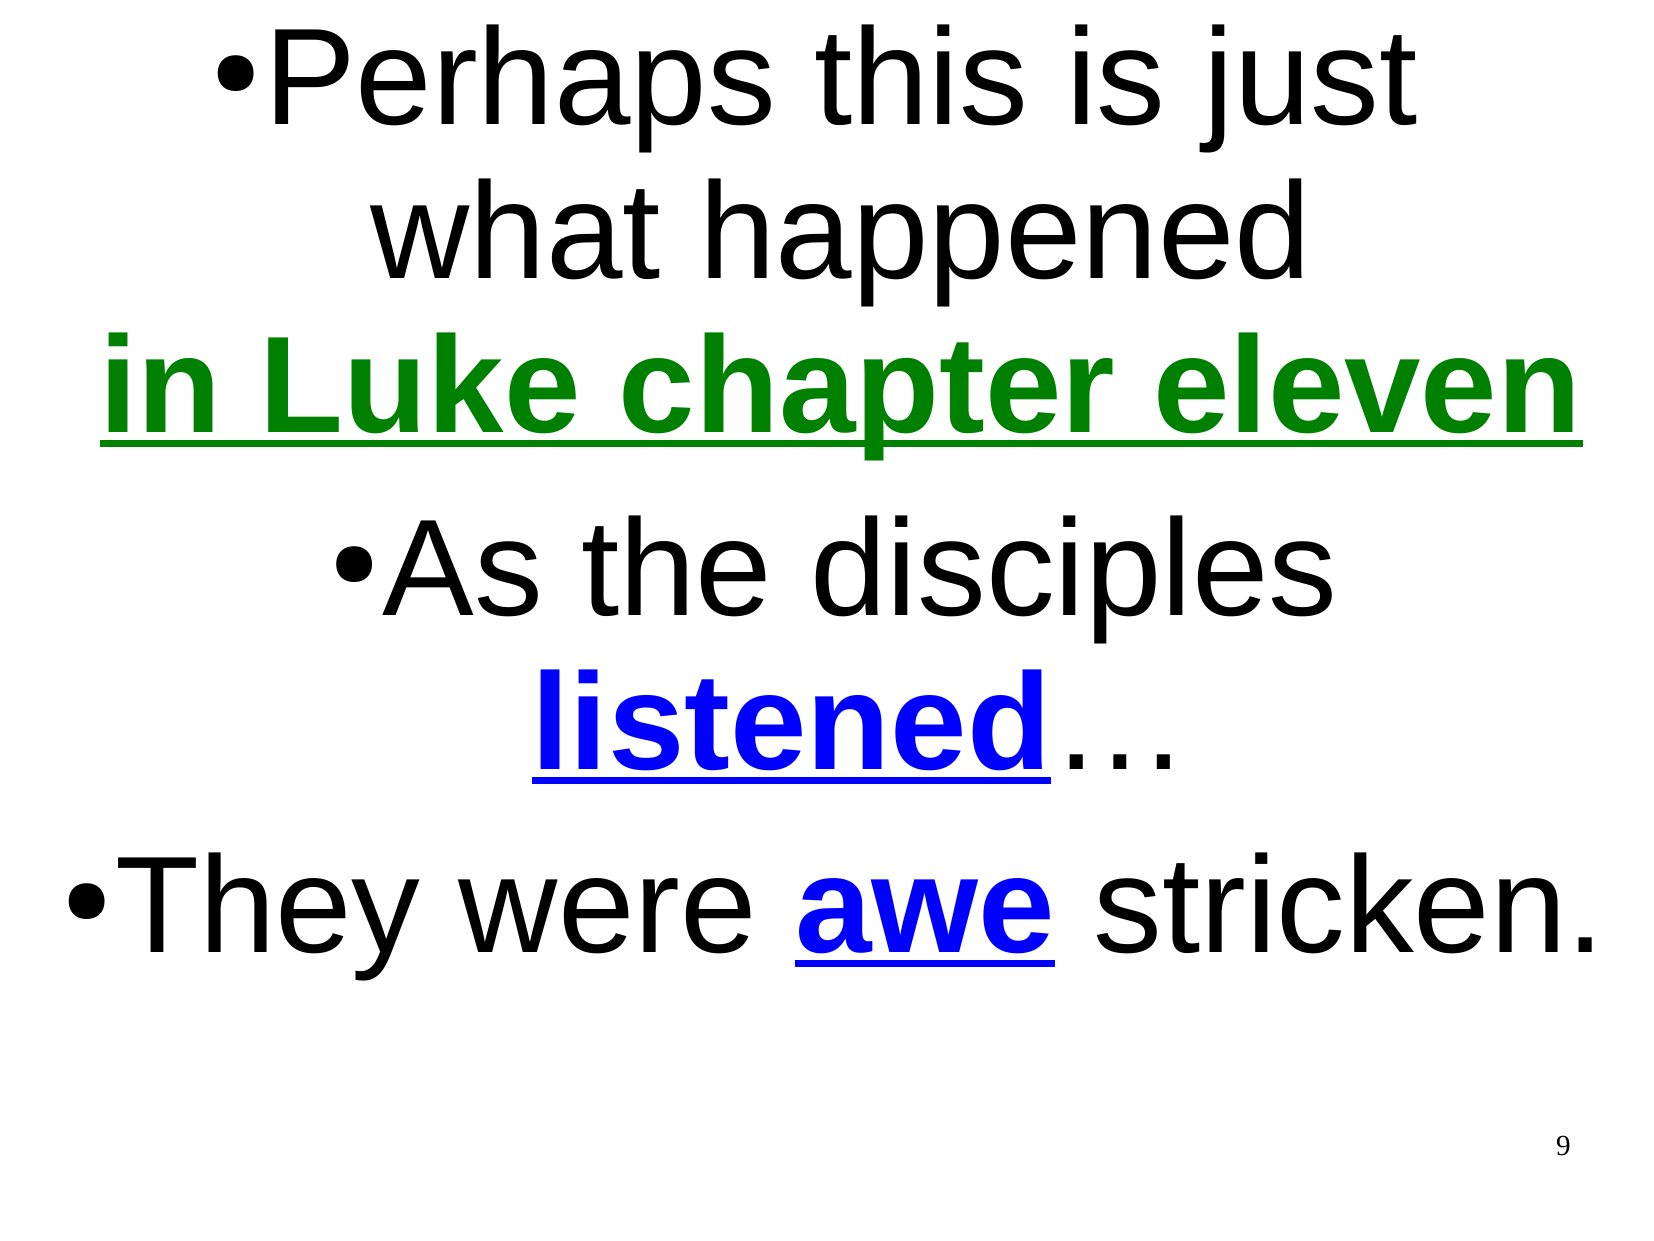

# Perhaps this is just what happened in Luke chapter eleven
As the disciples listened…
They were awe stricken.
9